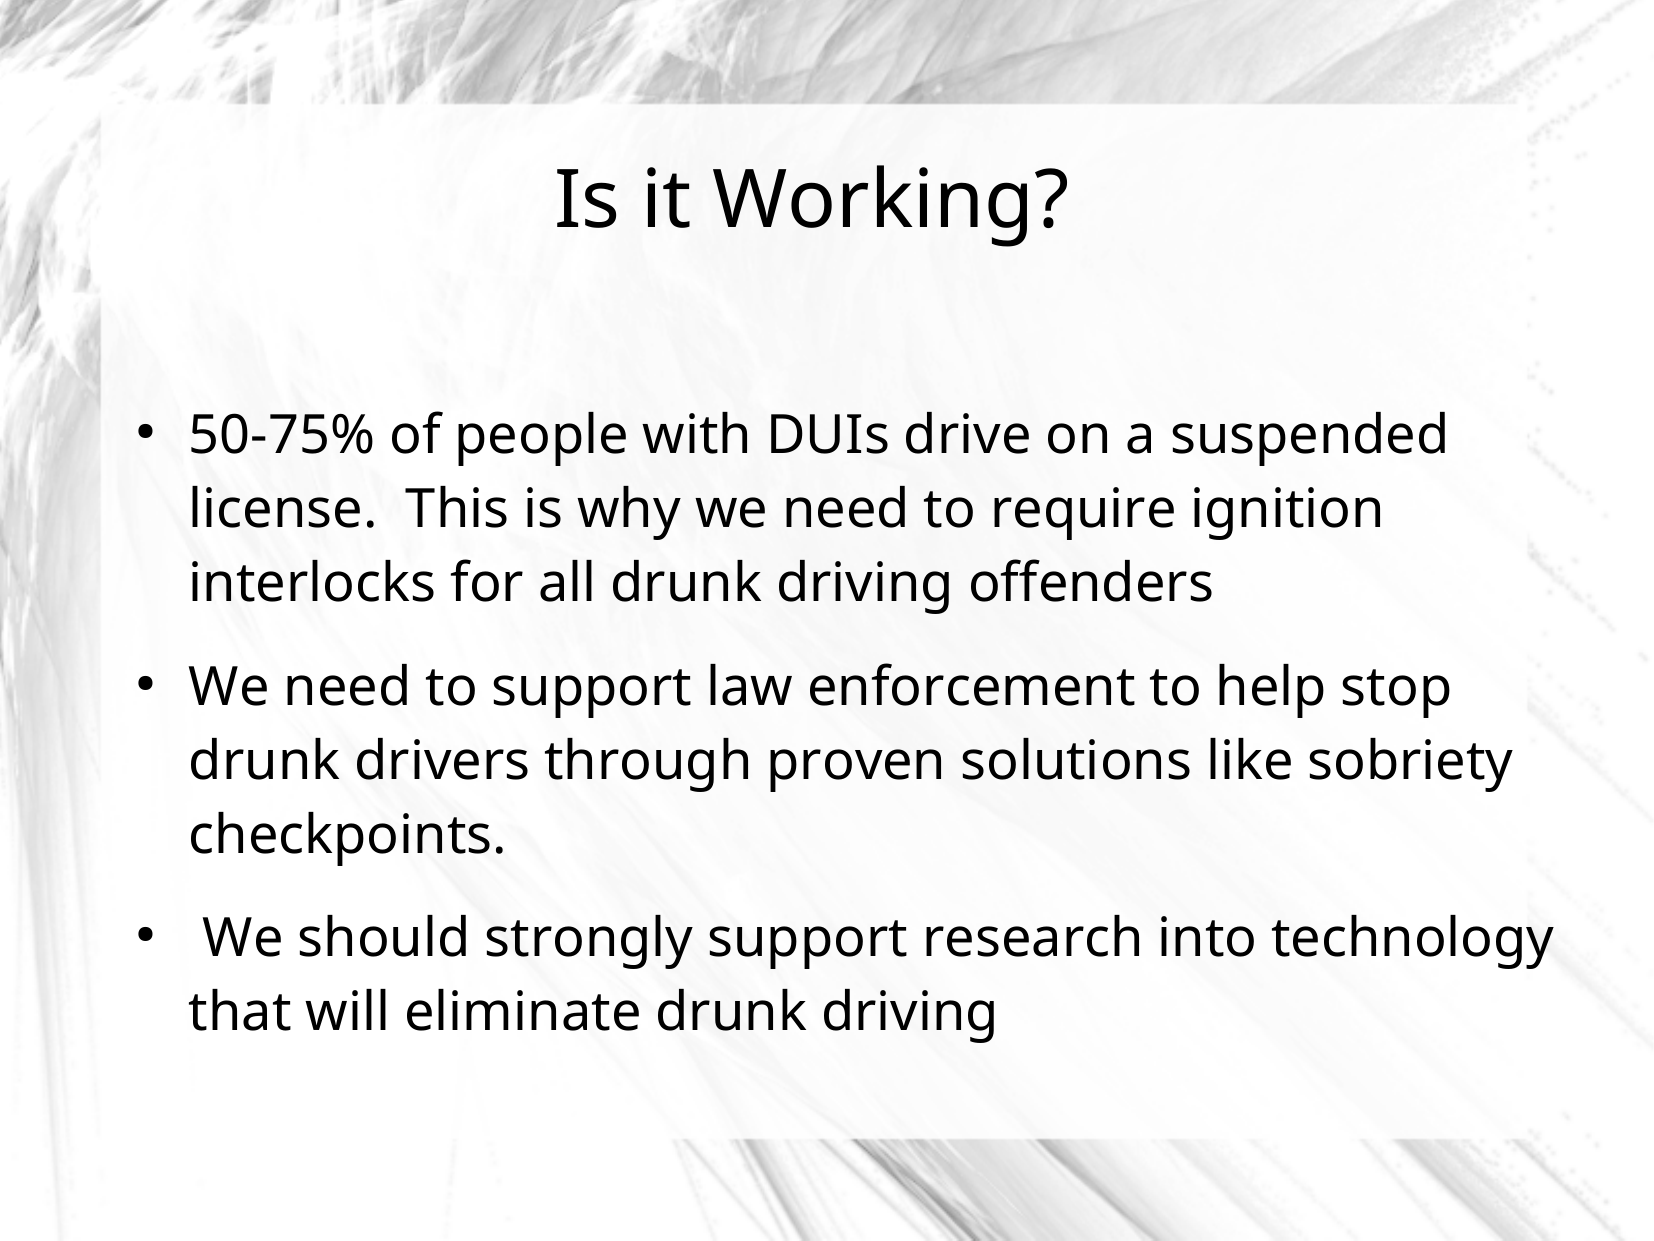

# Is it Working?
50-75% of people with DUIs drive on a suspended license. This is why we need to require ignition interlocks for all drunk driving offenders
We need to support law enforcement to help stop drunk drivers through proven solutions like sobriety checkpoints.
 We should strongly support research into technology that will eliminate drunk driving